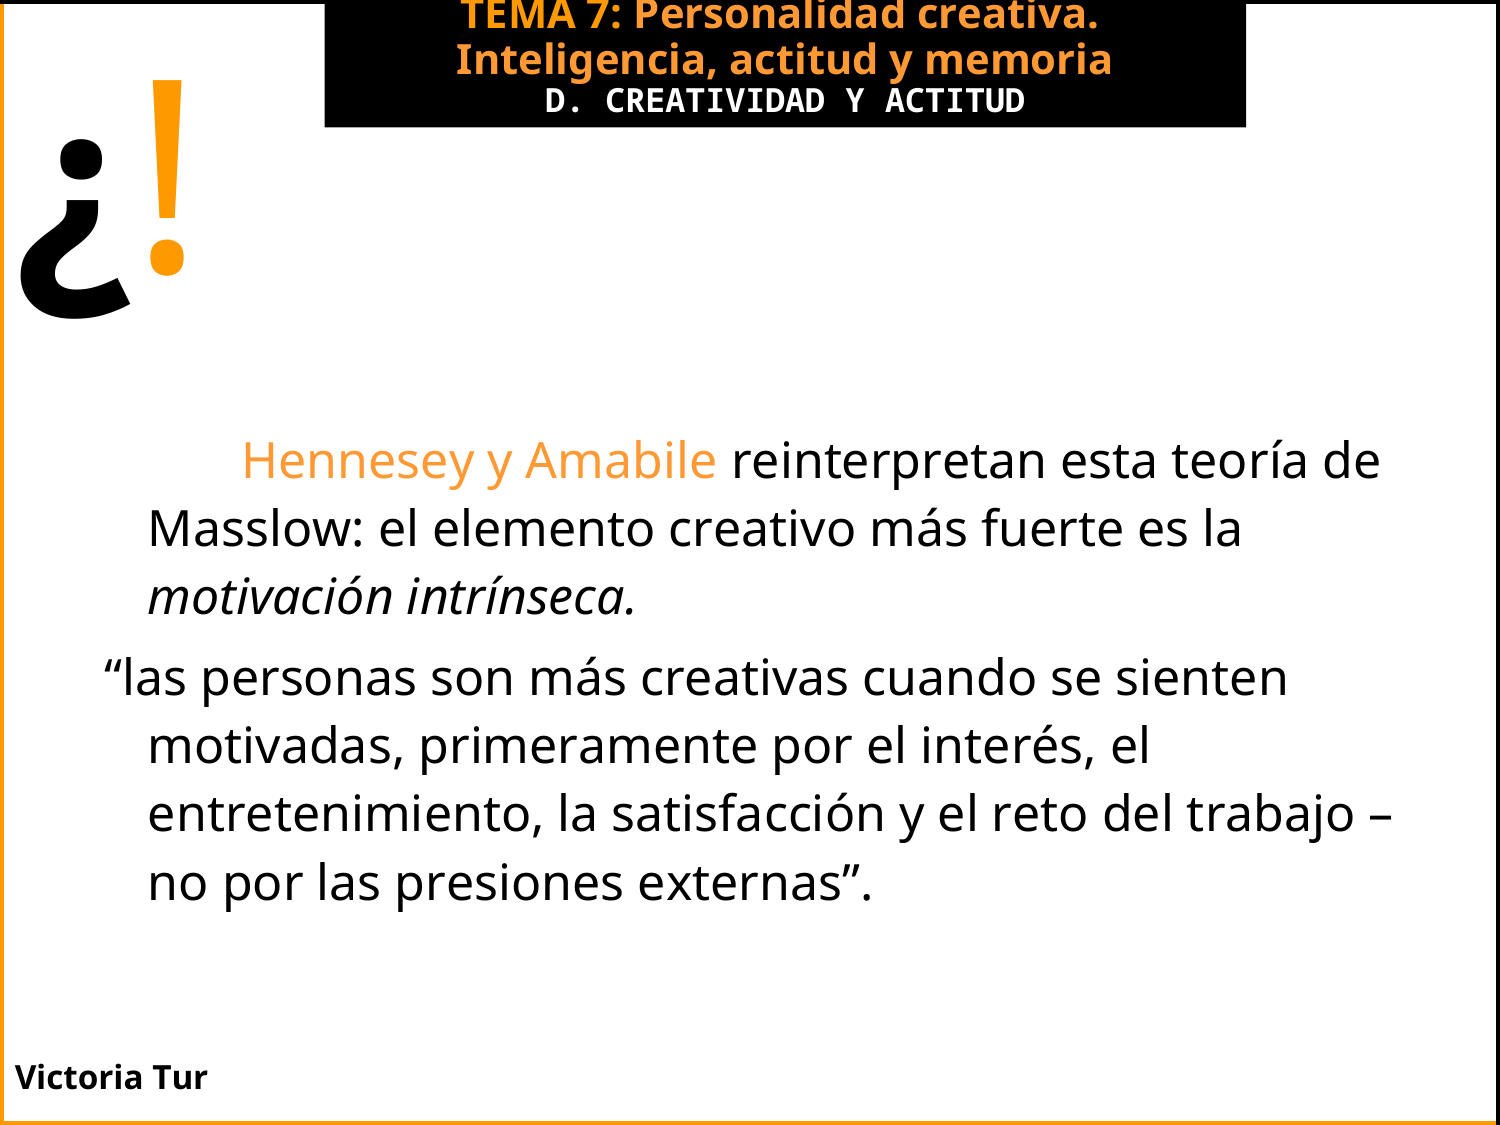

#
	Hennesey y Amabile reinterpretan esta teoría de Masslow: el elemento creativo más fuerte es la motivación intrínseca.
 “las personas son más creativas cuando se sienten motivadas, primeramente por el interés, el entretenimiento, la satisfacción y el reto del trabajo –no por las presiones externas”.